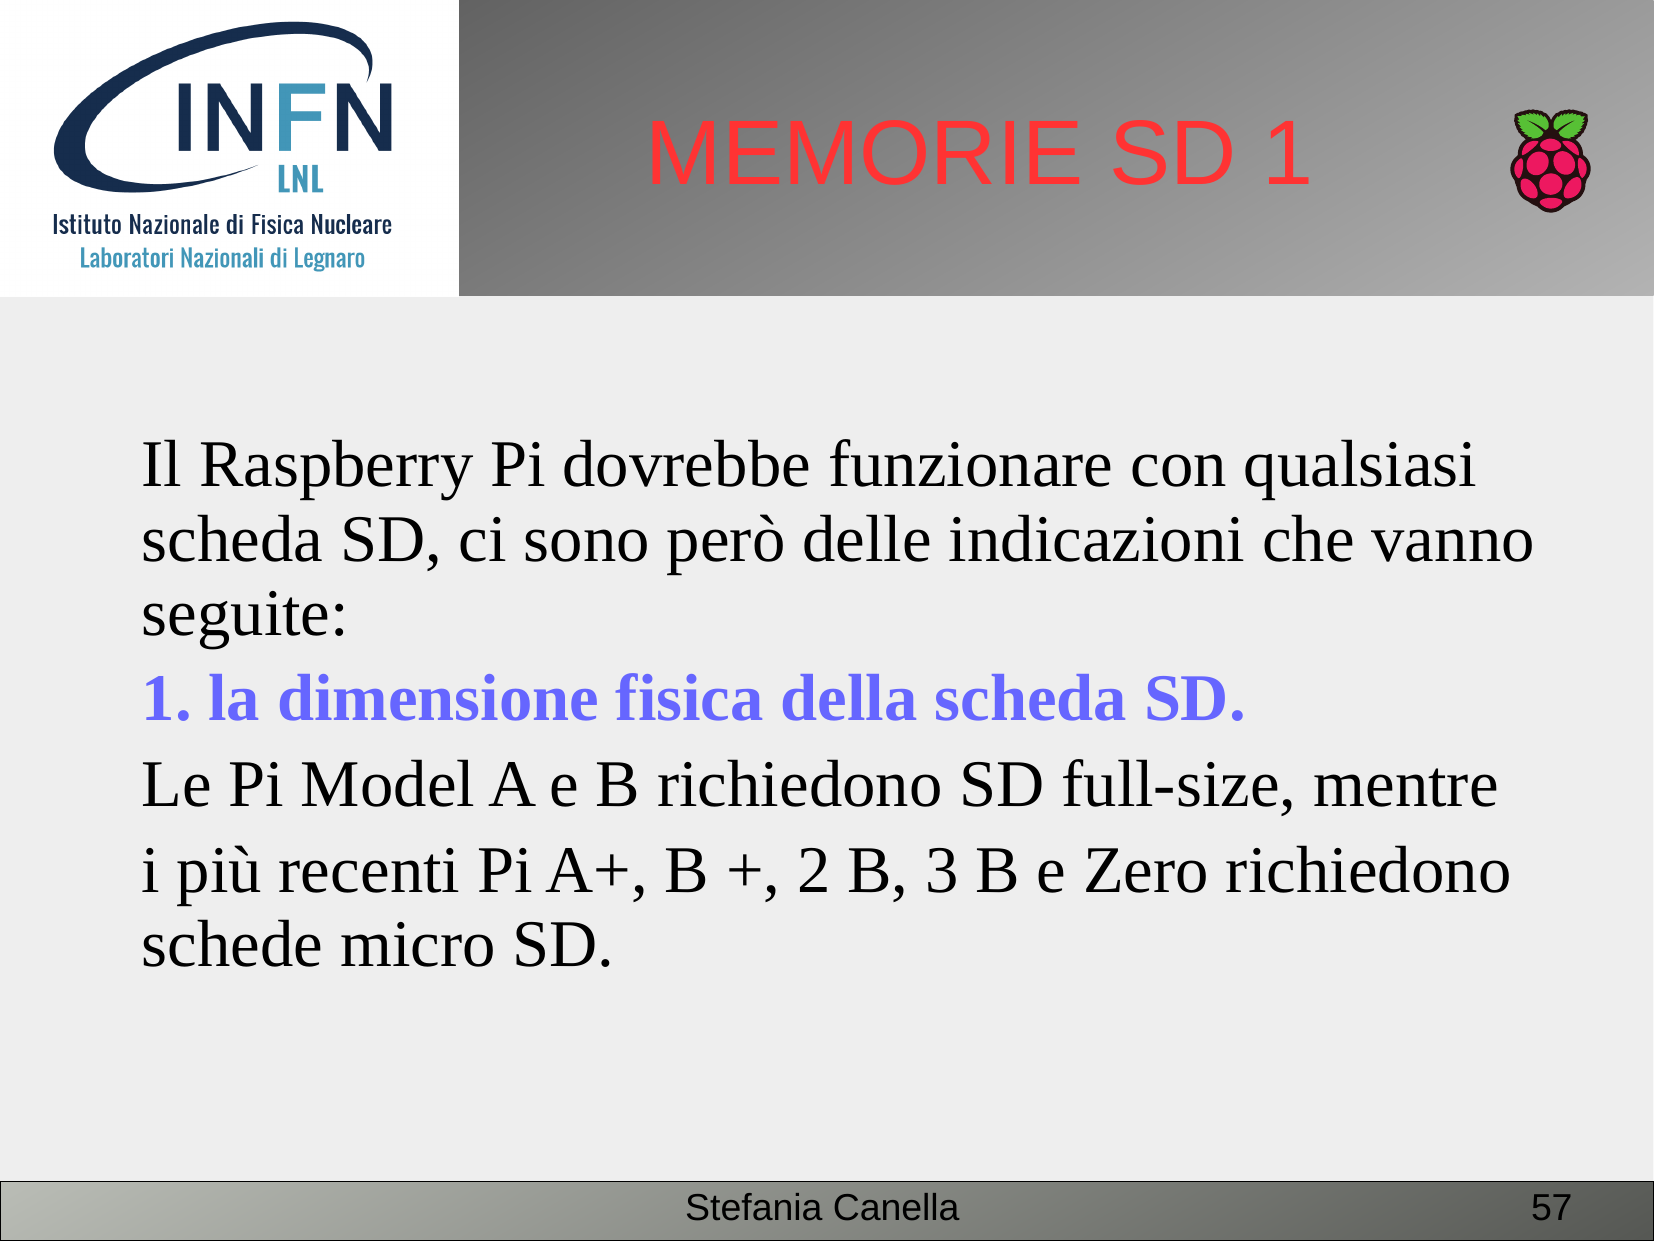

# MEMORIE SD 1
Il Raspberry Pi dovrebbe funzionare con qualsiasi scheda SD, ci sono però delle indicazioni che vanno seguite:
1. la dimensione fisica della scheda SD.
Le Pi Model A e B richiedono SD full-size, mentre
i più recenti Pi A+, B +, 2 B, 3 B e Zero richiedono schede micro SD.
Stefania Canella